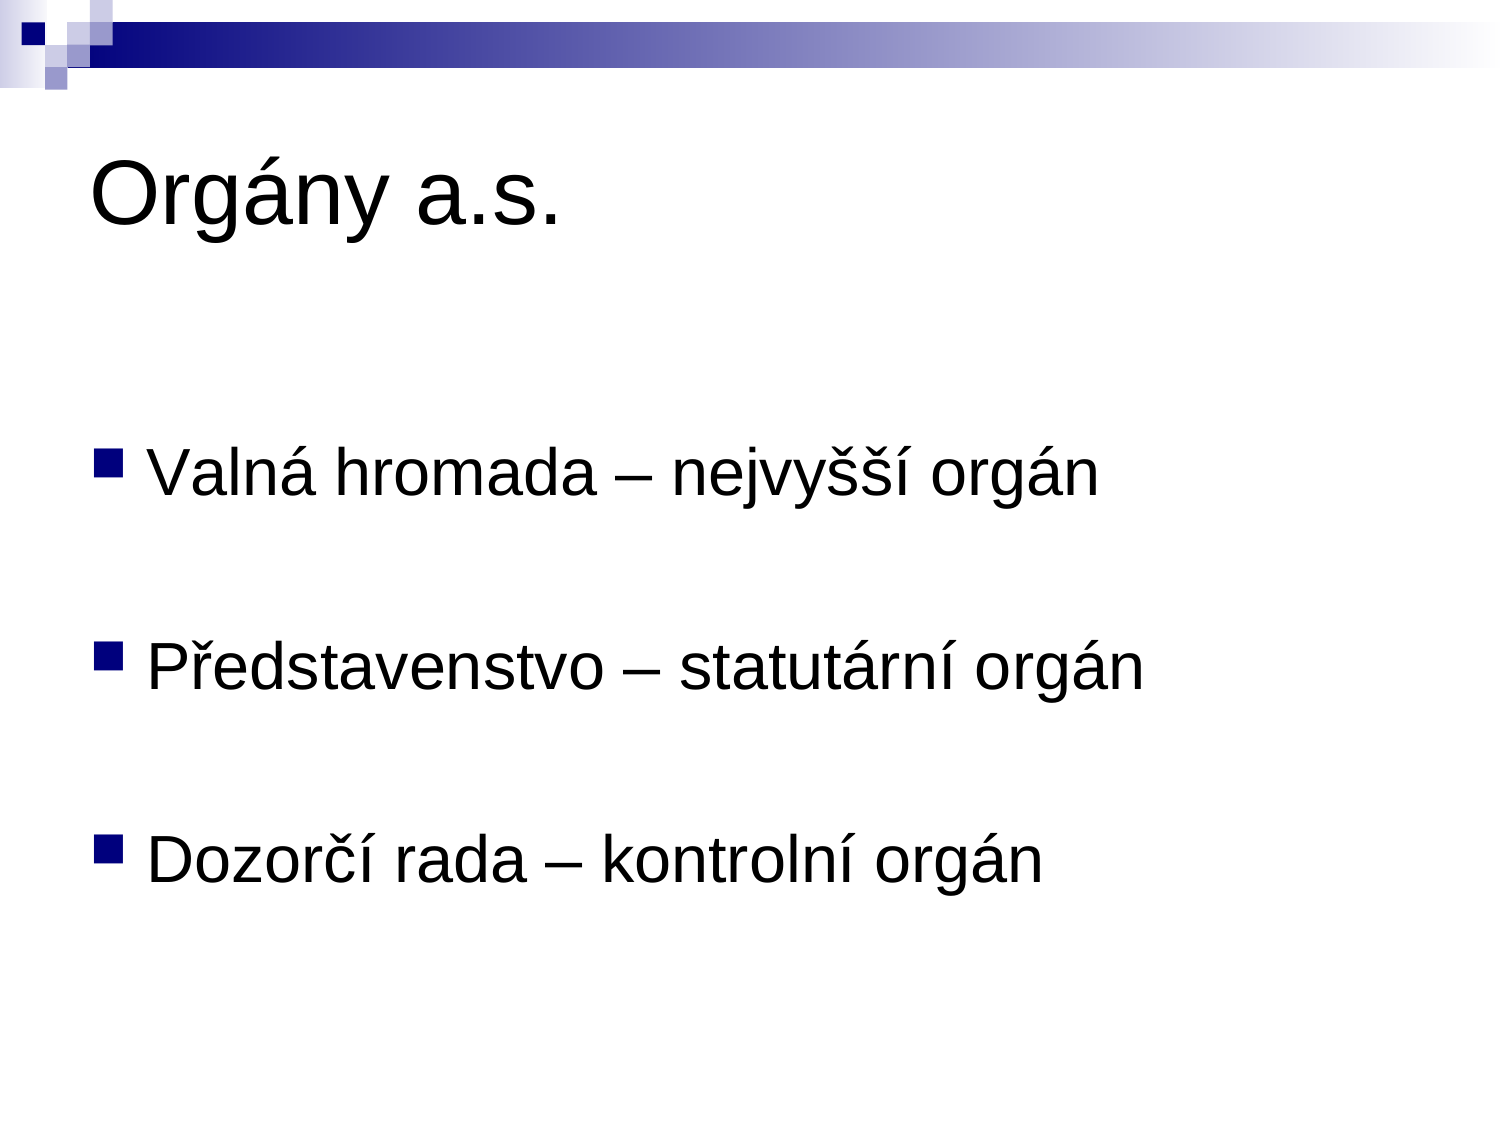

# Orgány a.s.
Valná hromada – nejvyšší orgán
Představenstvo – statutární orgán
Dozorčí rada – kontrolní orgán